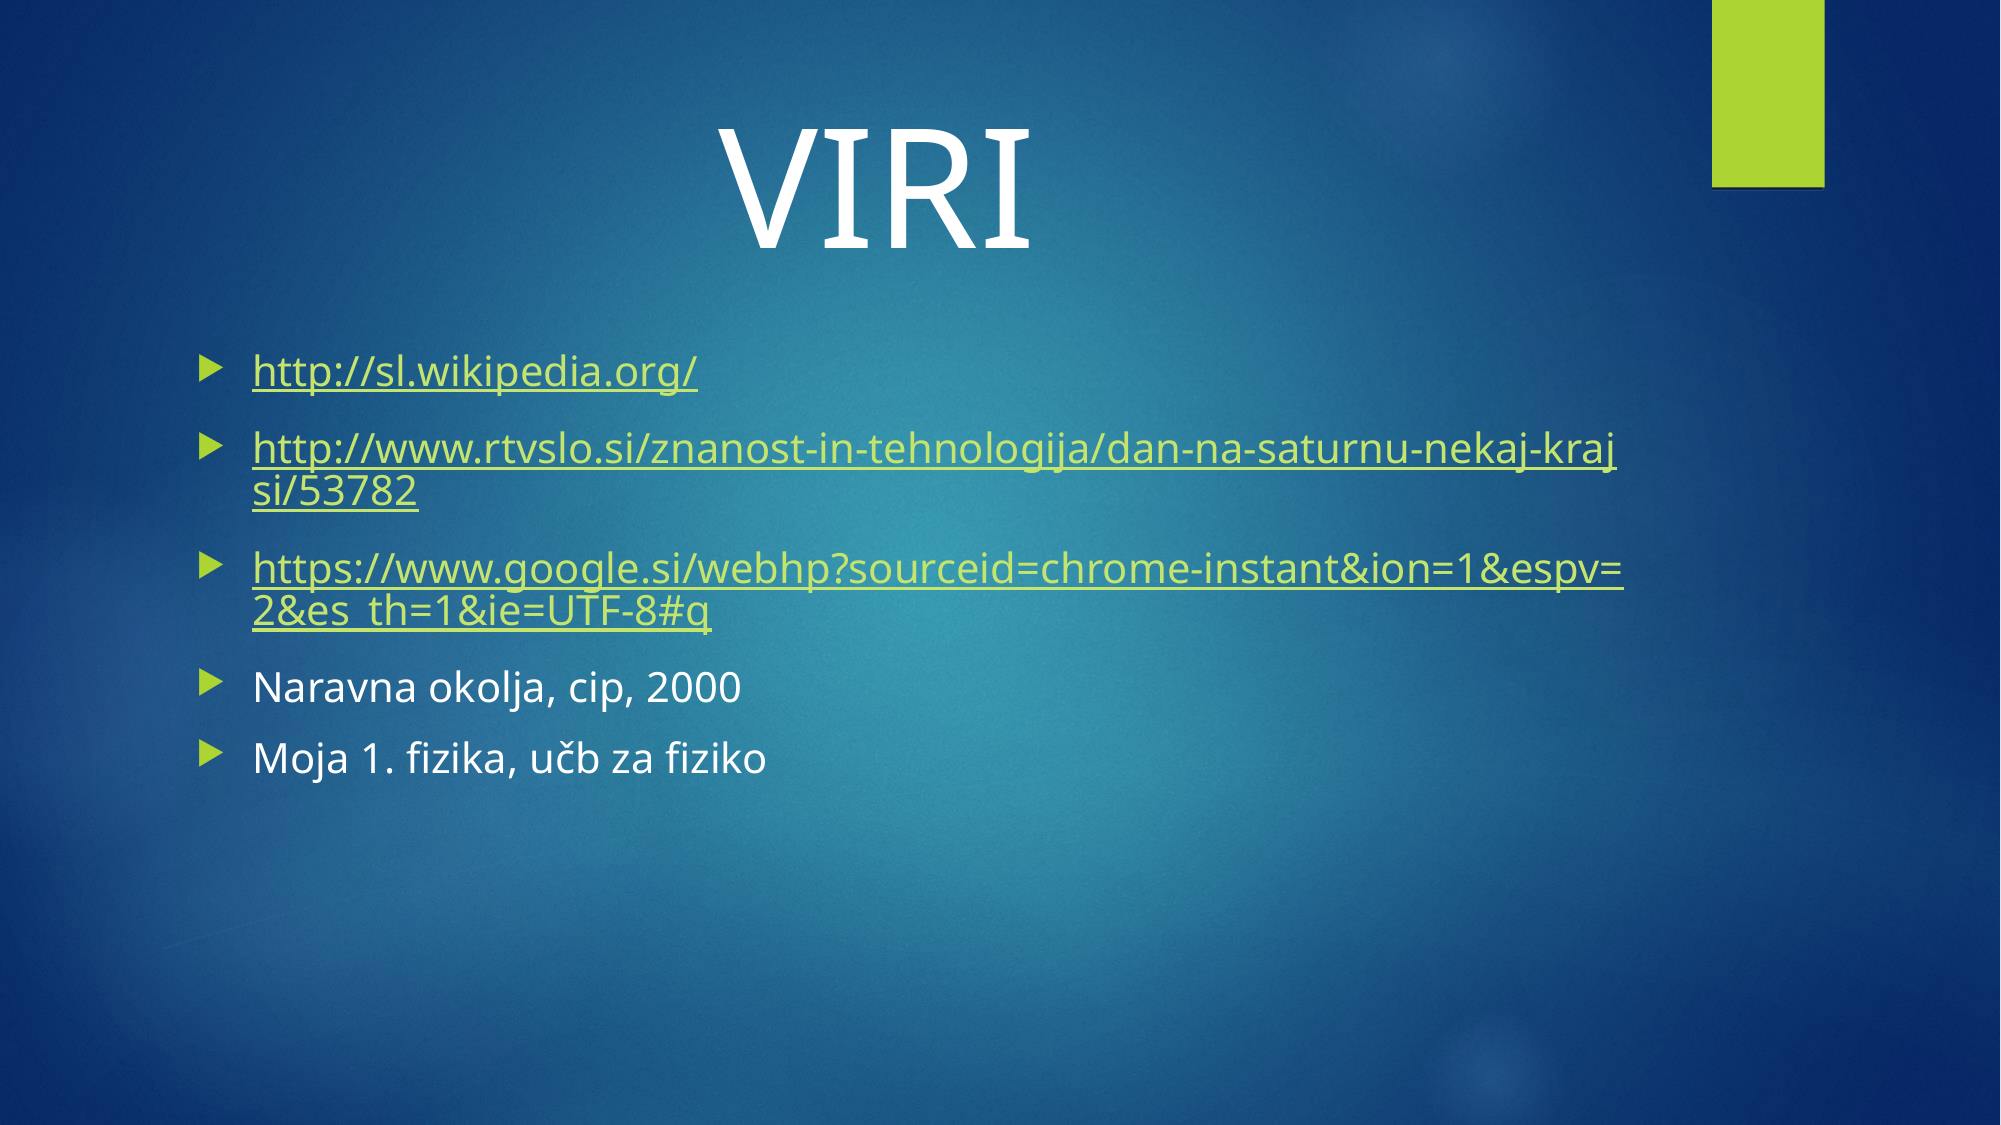

# VIRI
http://sl.wikipedia.org/
http://www.rtvslo.si/znanost-in-tehnologija/dan-na-saturnu-nekaj-krajsi/53782
https://www.google.si/webhp?sourceid=chrome-instant&ion=1&espv=2&es_th=1&ie=UTF-8#q
Naravna okolja, cip, 2000
Moja 1. fizika, učb za fiziko